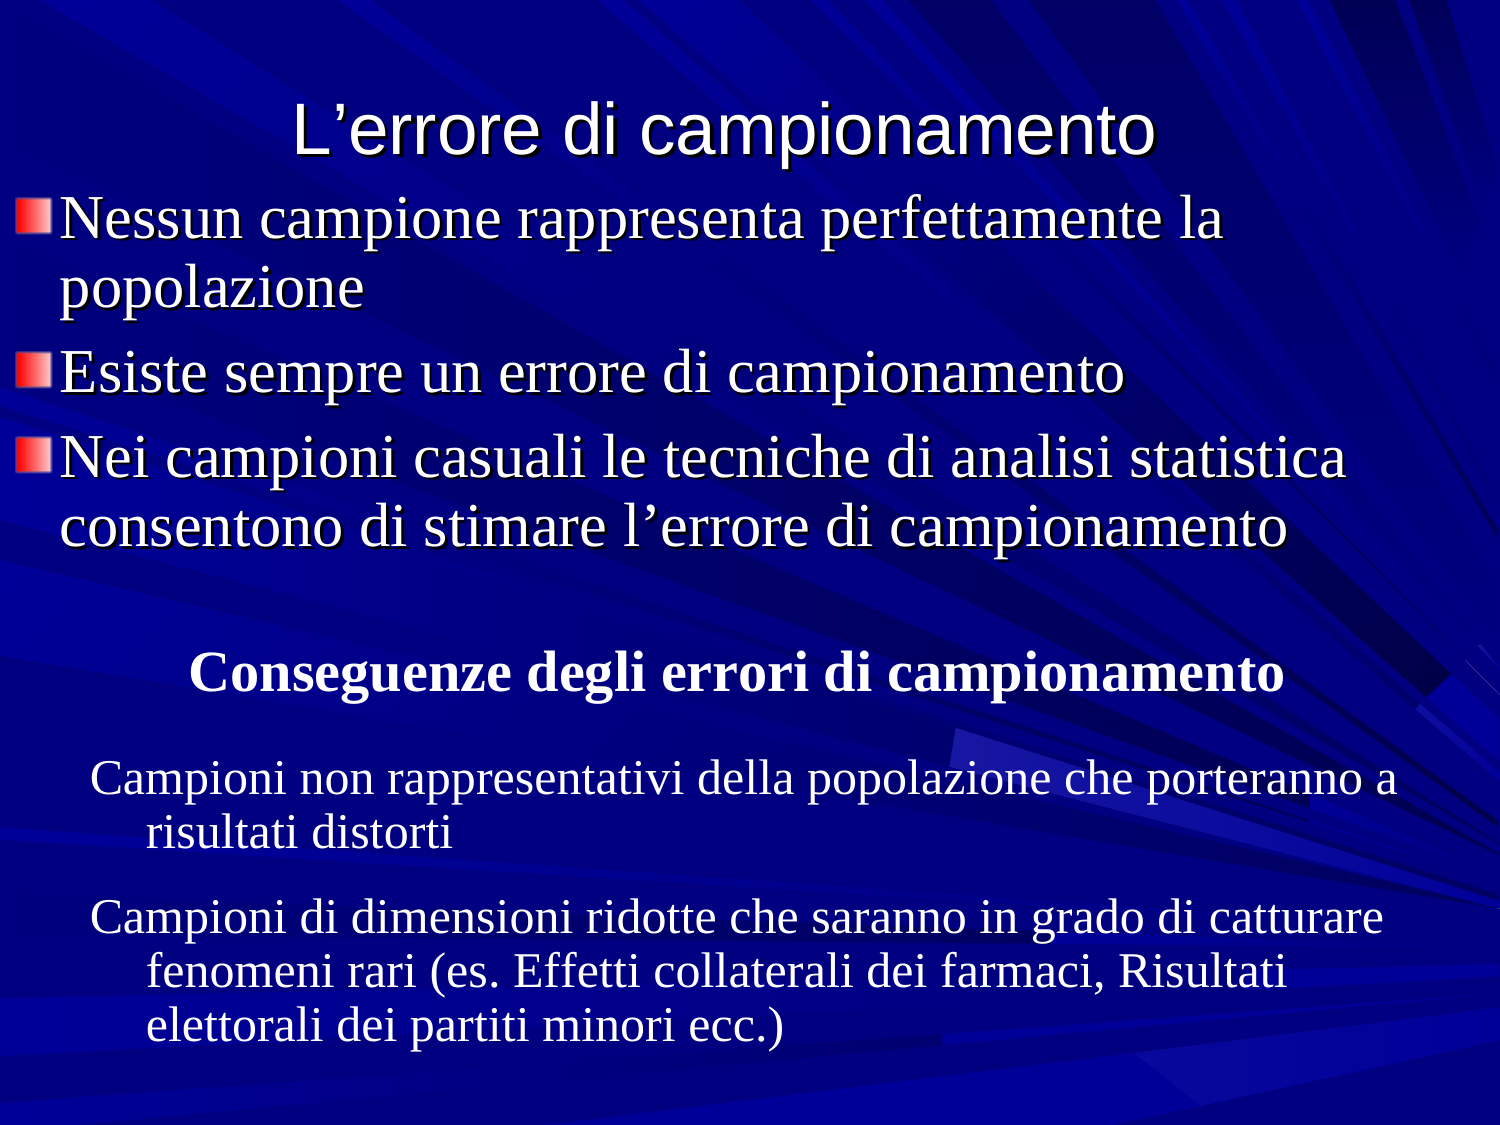

# L’errore di campionamento
Nessun campione rappresenta perfettamente la popolazione
Esiste sempre un errore di campionamento
Nei campioni casuali le tecniche di analisi statistica consentono di stimare l’errore di campionamento
Conseguenze degli errori di campionamento
Campioni non rappresentativi della popolazione che porteranno a risultati distorti
Campioni di dimensioni ridotte che saranno in grado di catturare fenomeni rari (es. Effetti collaterali dei farmaci, Risultati elettorali dei partiti minori ecc.)